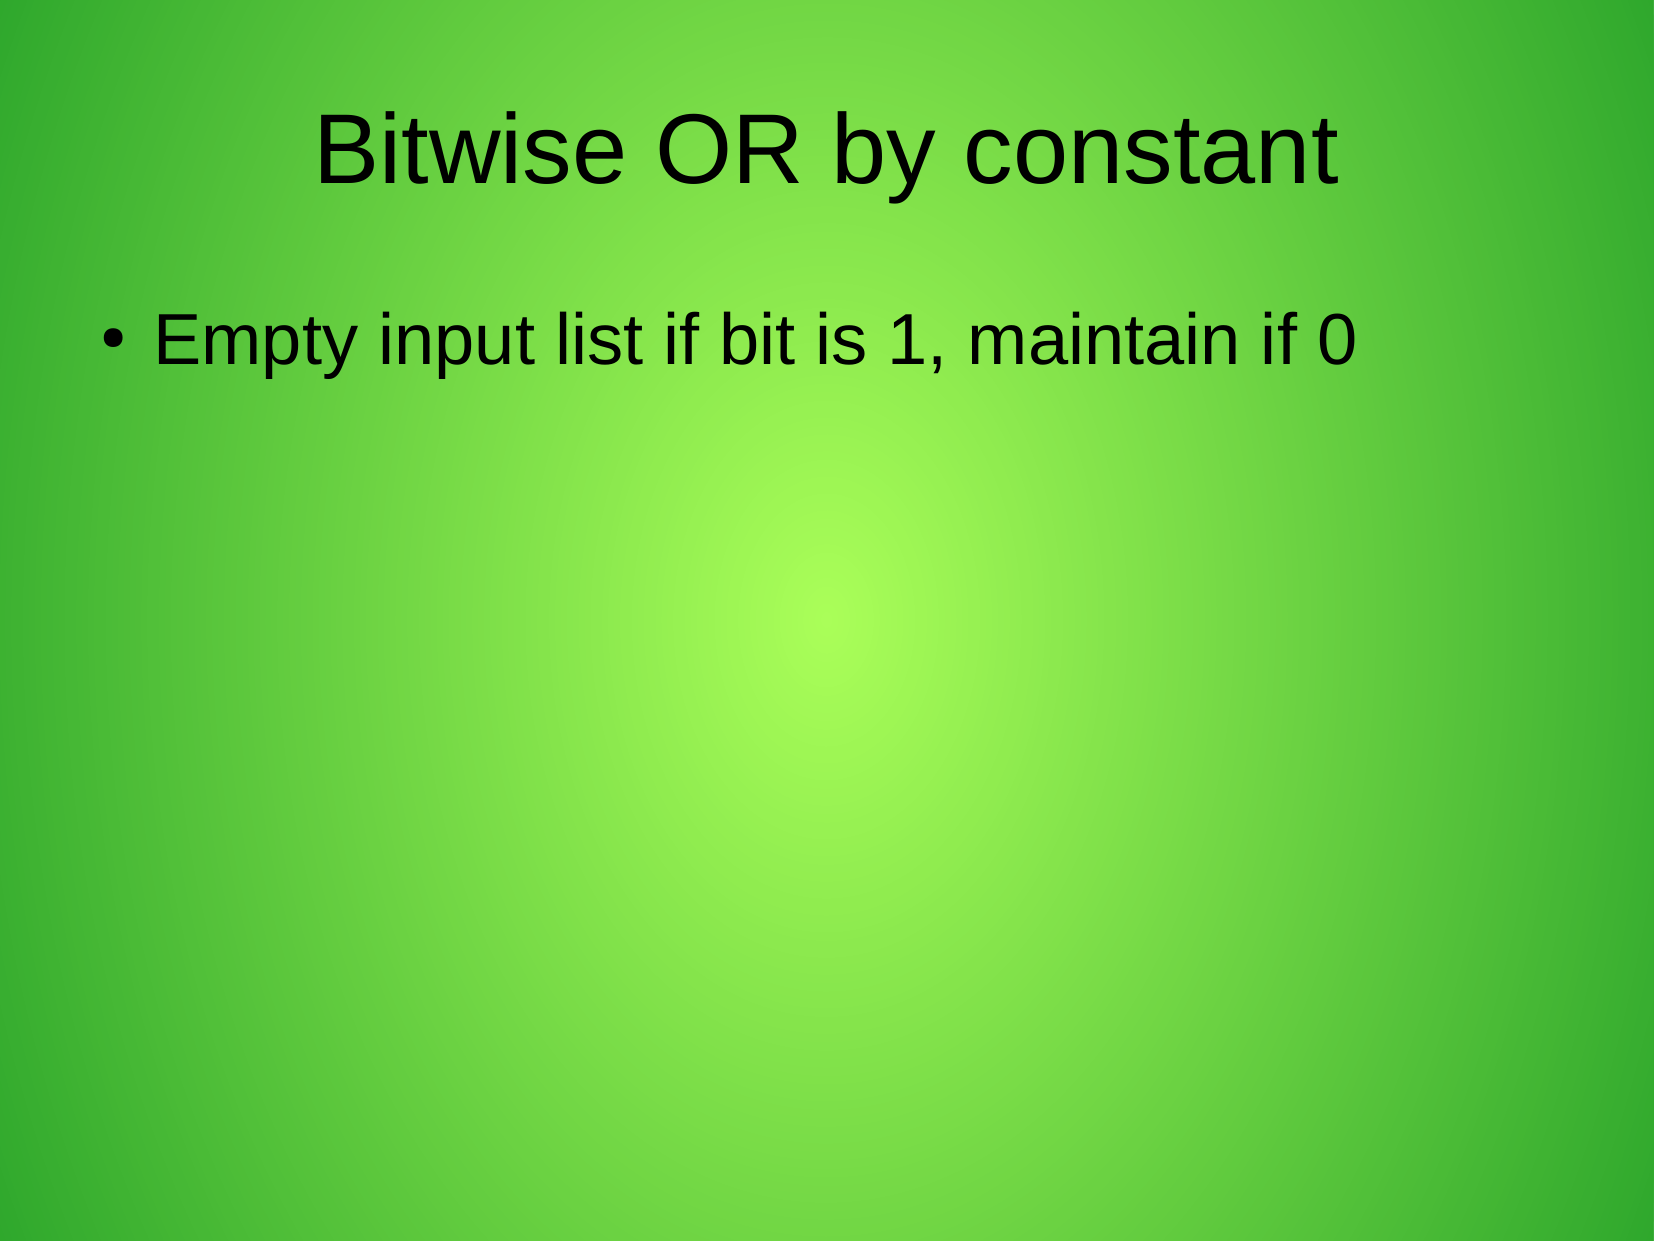

# Bitwise OR by constant
Empty input list if bit is 1, maintain if 0